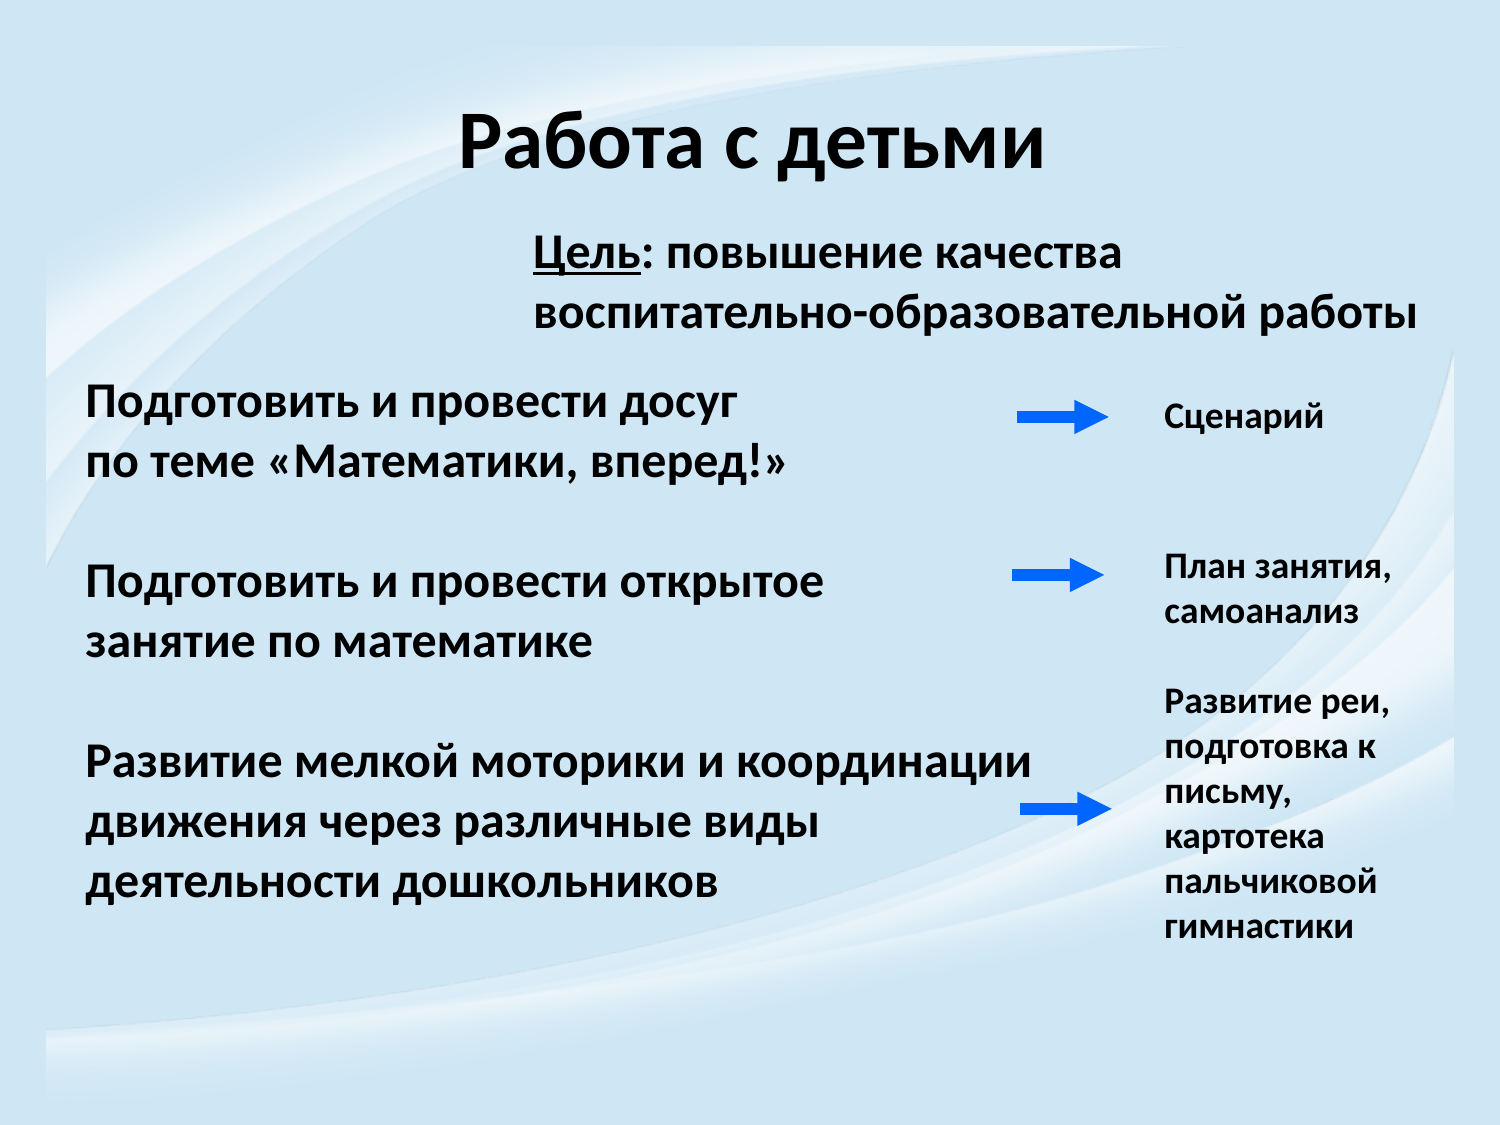

Работа с детьми
Цель: повышение качества
воспитательно-образовательной работы
Подготовить и провести досуг
по теме «Математики, вперед!»
Подготовить и провести открытое
занятие по математике
Развитие мелкой моторики и координации
движения через различные виды
деятельности дошкольников
Сценарий
План занятия,
самоанализ
Развитие реи,
подготовка к
письму,
картотека
пальчиковой
гимнастики